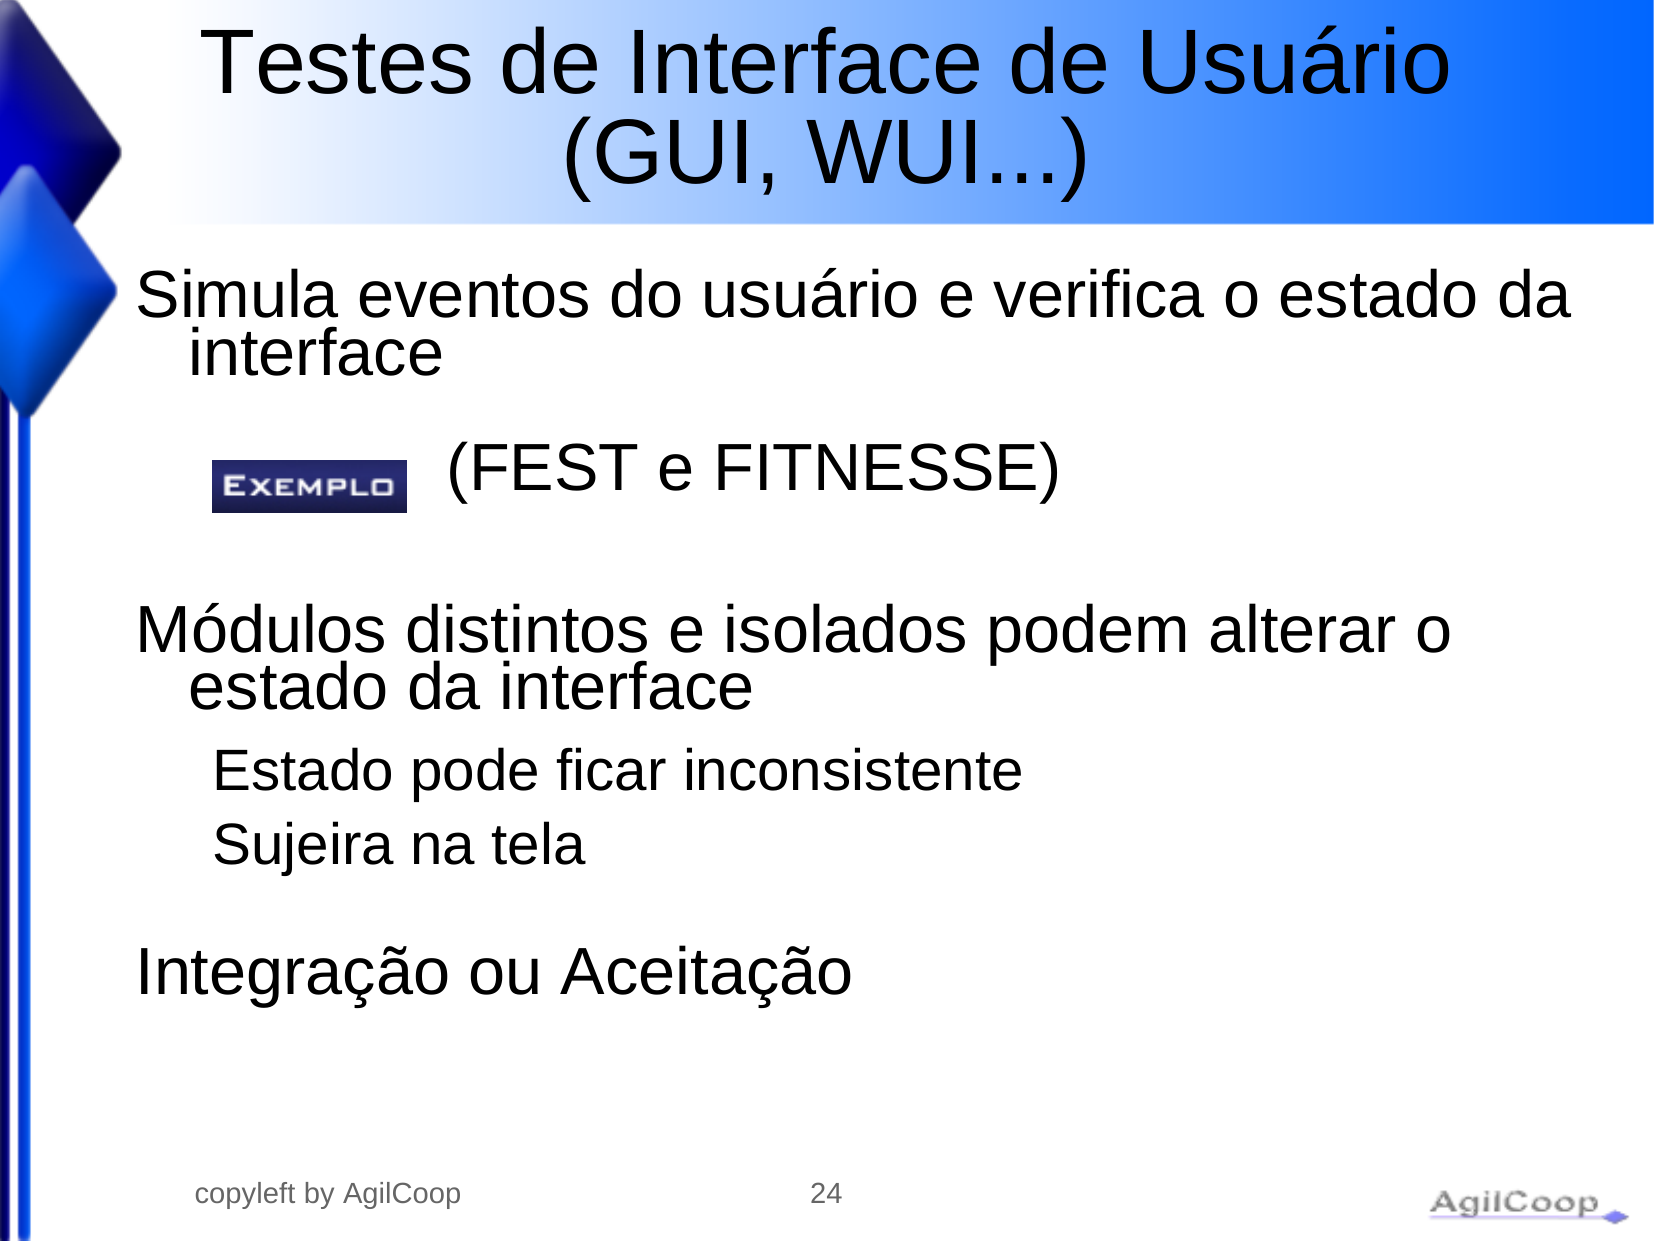

# Testes de Interface de Usuário (GUI, WUI...)
Simula eventos do usuário e verifica o estado da interface
 (FEST e FITNESSE)
Módulos distintos e isolados podem alterar o estado da interface
Estado pode ficar inconsistente
Sujeira na tela
Integração ou Aceitação
copyleft by AgilCoop
24